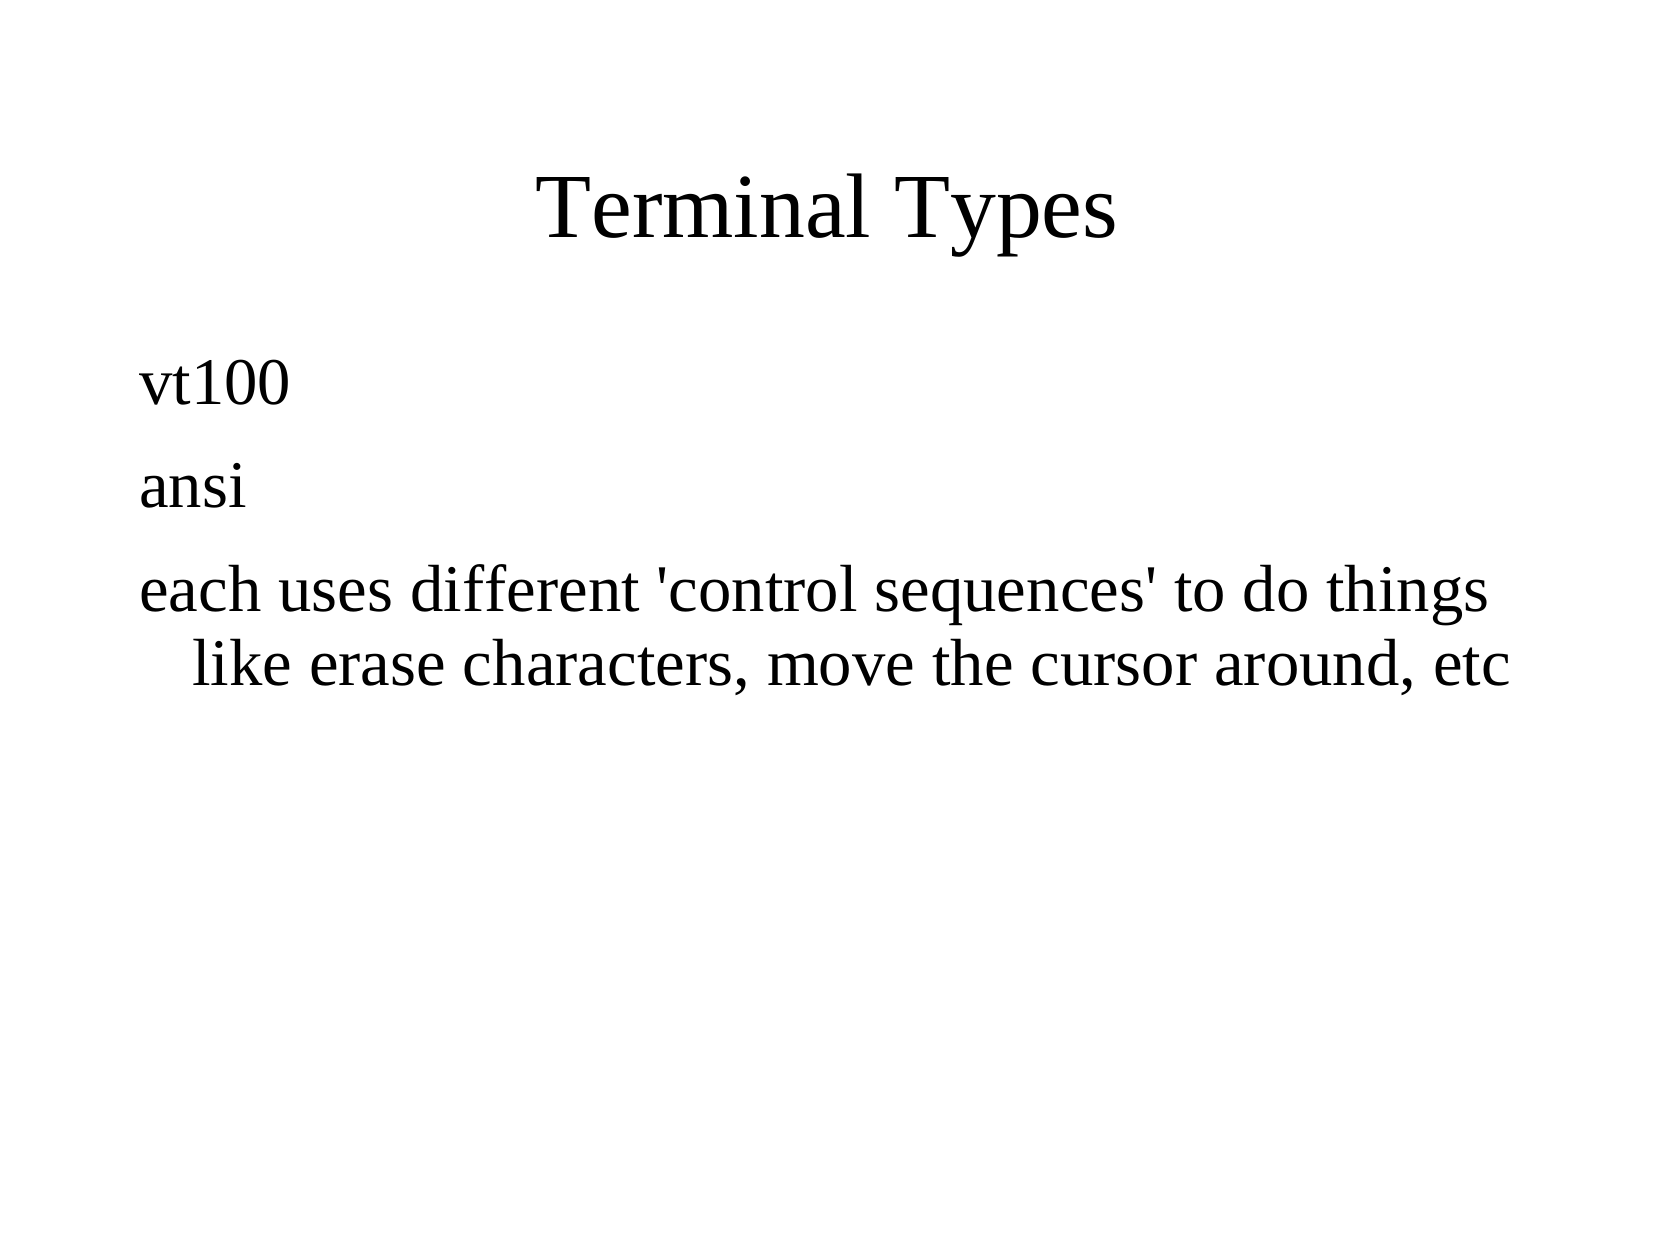

# Terminal Types
vt100
ansi
each uses different 'control sequences' to do things like erase characters, move the cursor around, etc